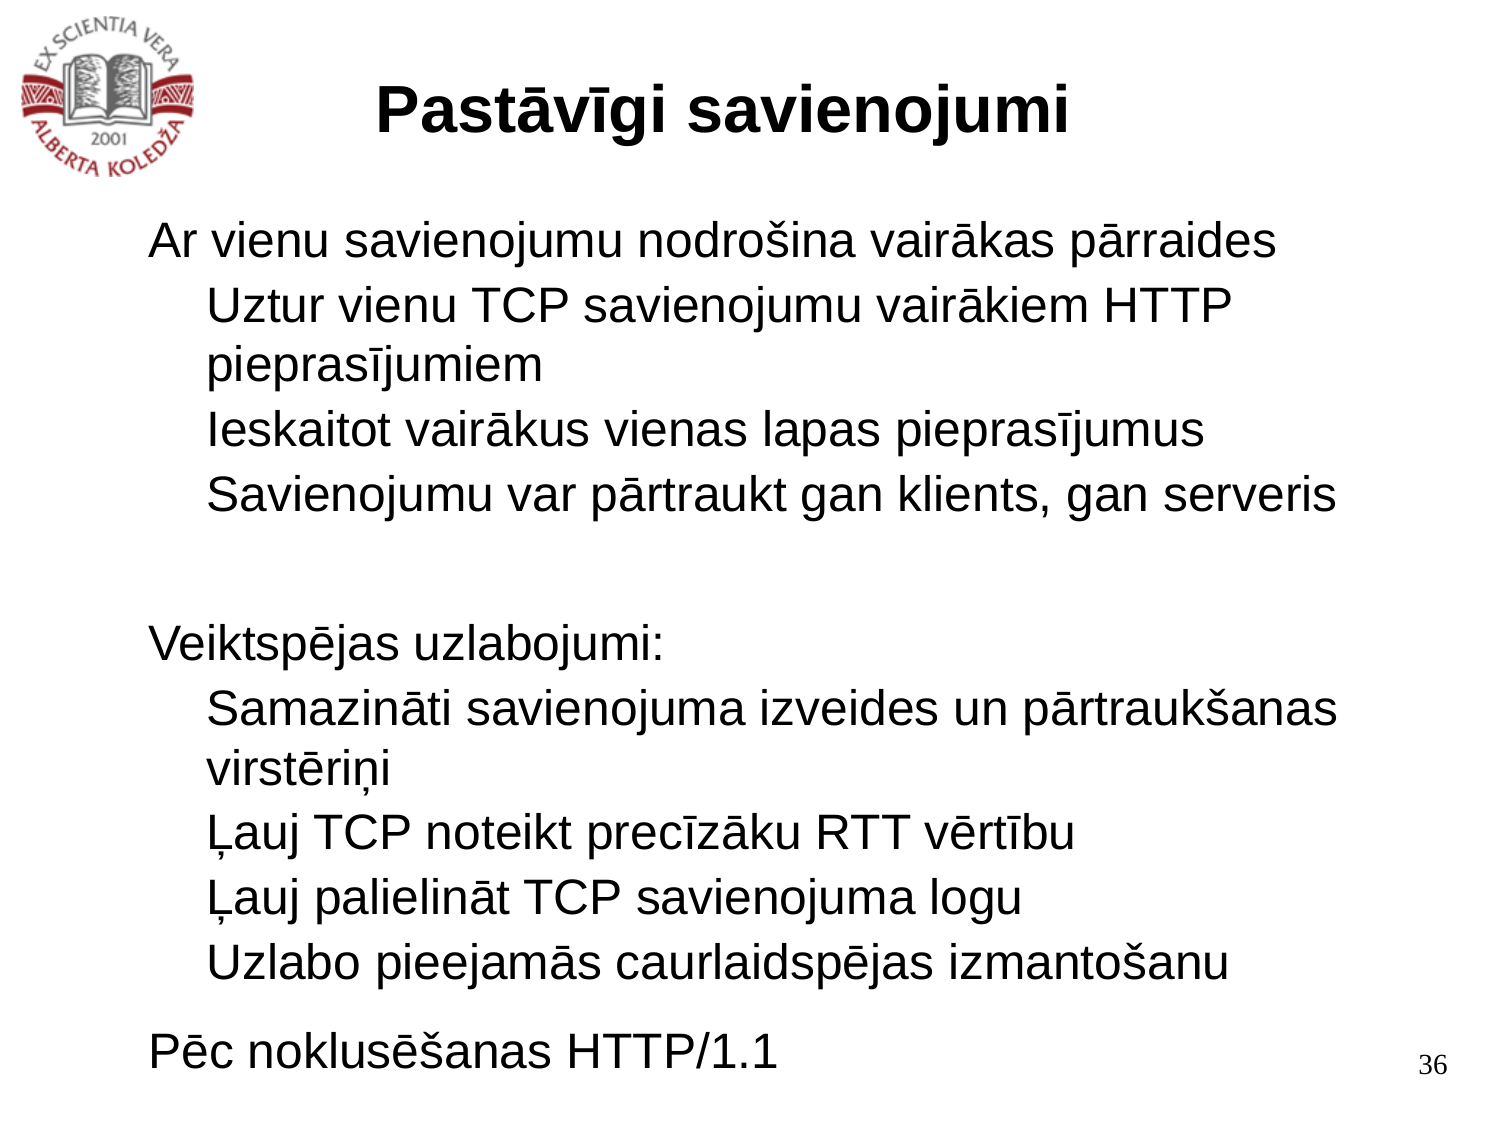

# Pastāvīgi savienojumi
Ar vienu savienojumu nodrošina vairākas pārraides
Uztur vienu TCP savienojumu vairākiem HTTP pieprasījumiem
Ieskaitot vairākus vienas lapas pieprasījumus
Savienojumu var pārtraukt gan klients, gan serveris
Veiktspējas uzlabojumi:
Samazināti savienojuma izveides un pārtraukšanas virstēriņi
Ļauj TCP noteikt precīzāku RTT vērtību
Ļauj palielināt TCP savienojuma logu
Uzlabo pieejamās caurlaidspējas izmantošanu
Pēc noklusēšanas HTTP/1.1